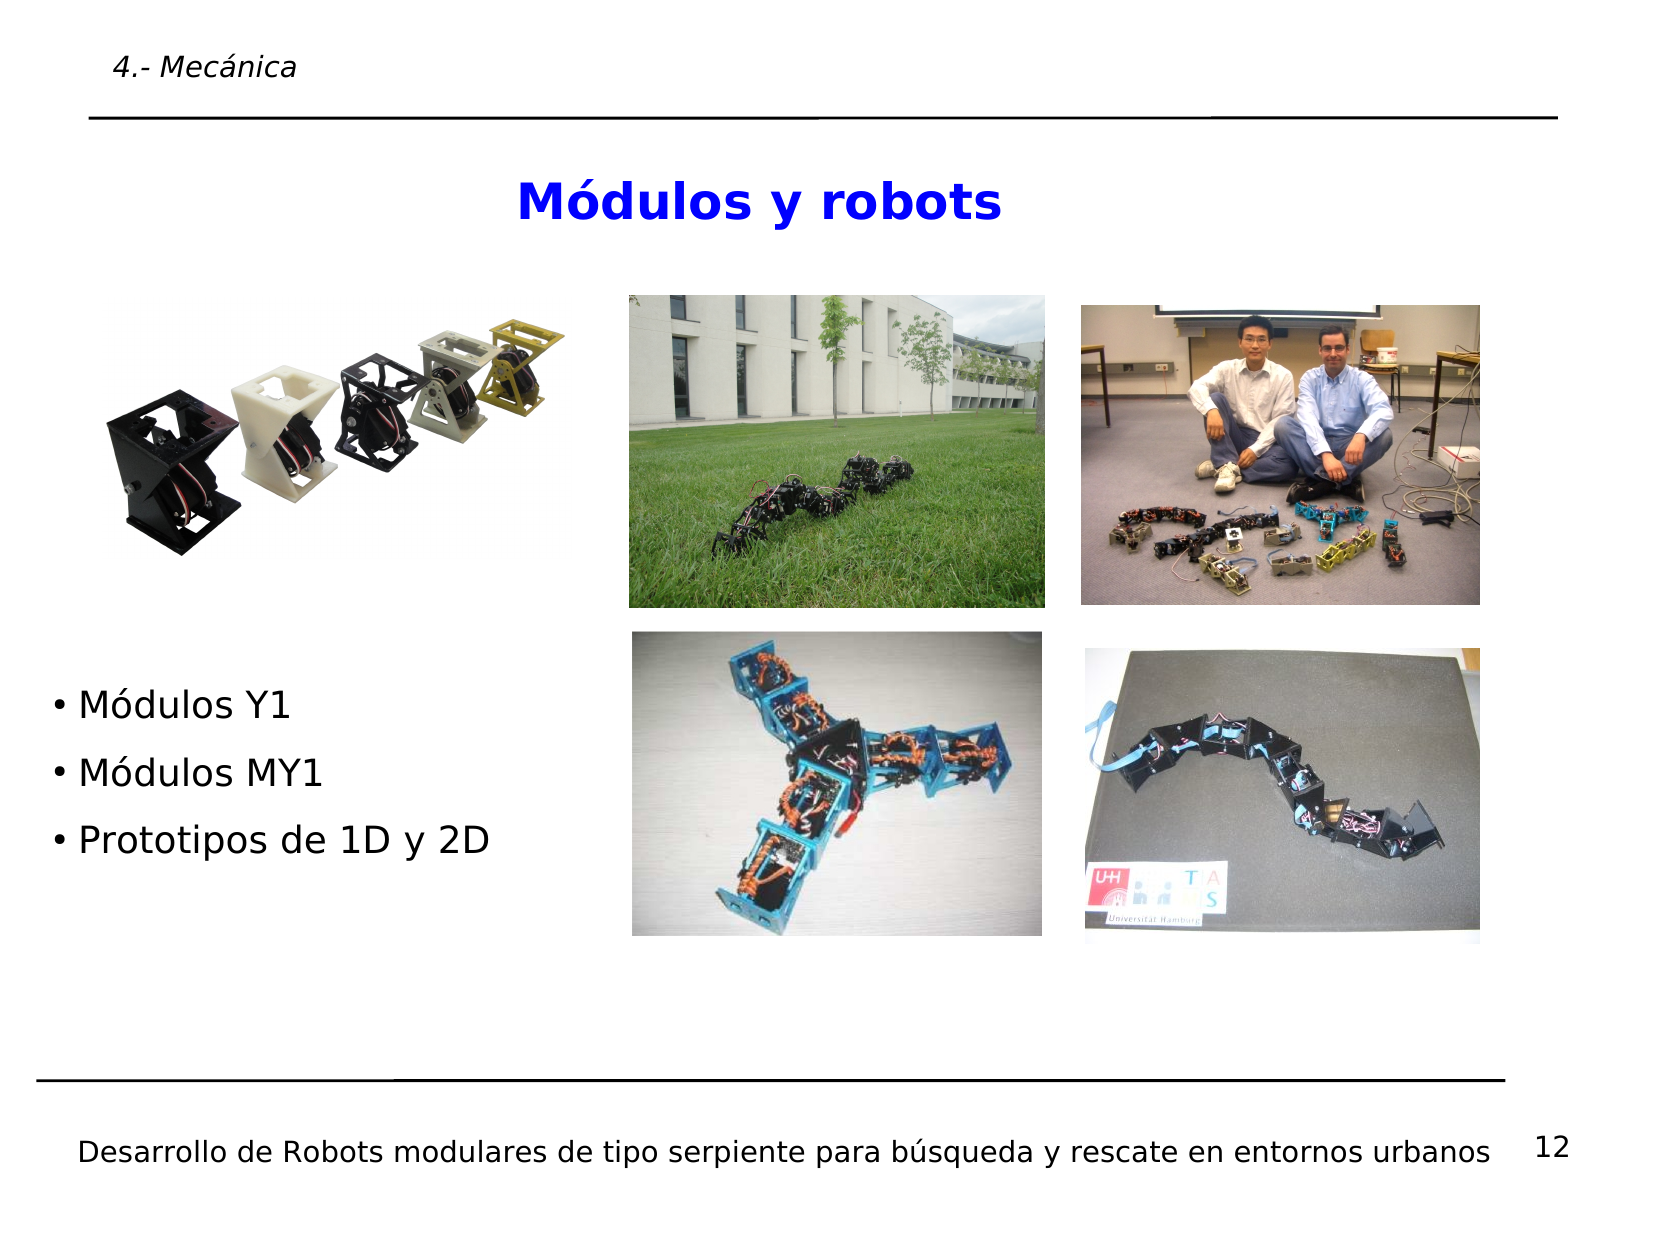

4.- Mecánica
Módulos y robots
 Módulos Y1
 Módulos MY1
 Prototipos de 1D y 2D
Desarrollo de Robots modulares de tipo serpiente para búsqueda y rescate en entornos urbanos
12